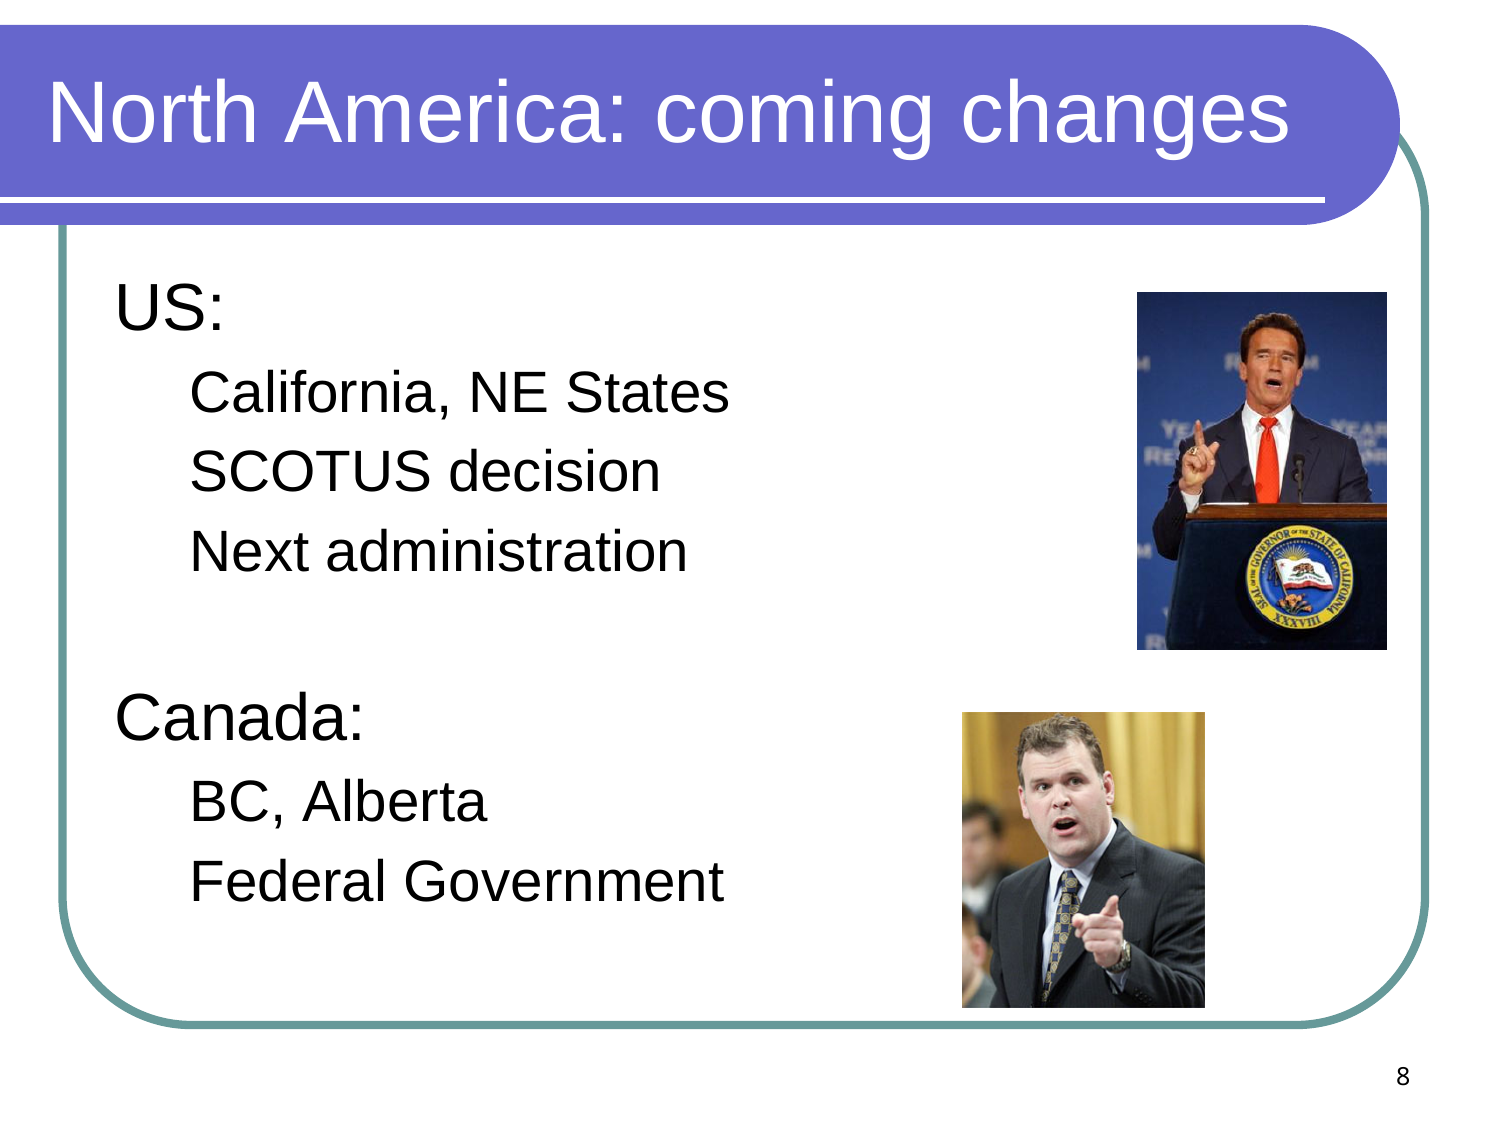

# North America: coming changes
US:
California, NE States
SCOTUS decision
Next administration
Canada:
BC, Alberta
Federal Government
8